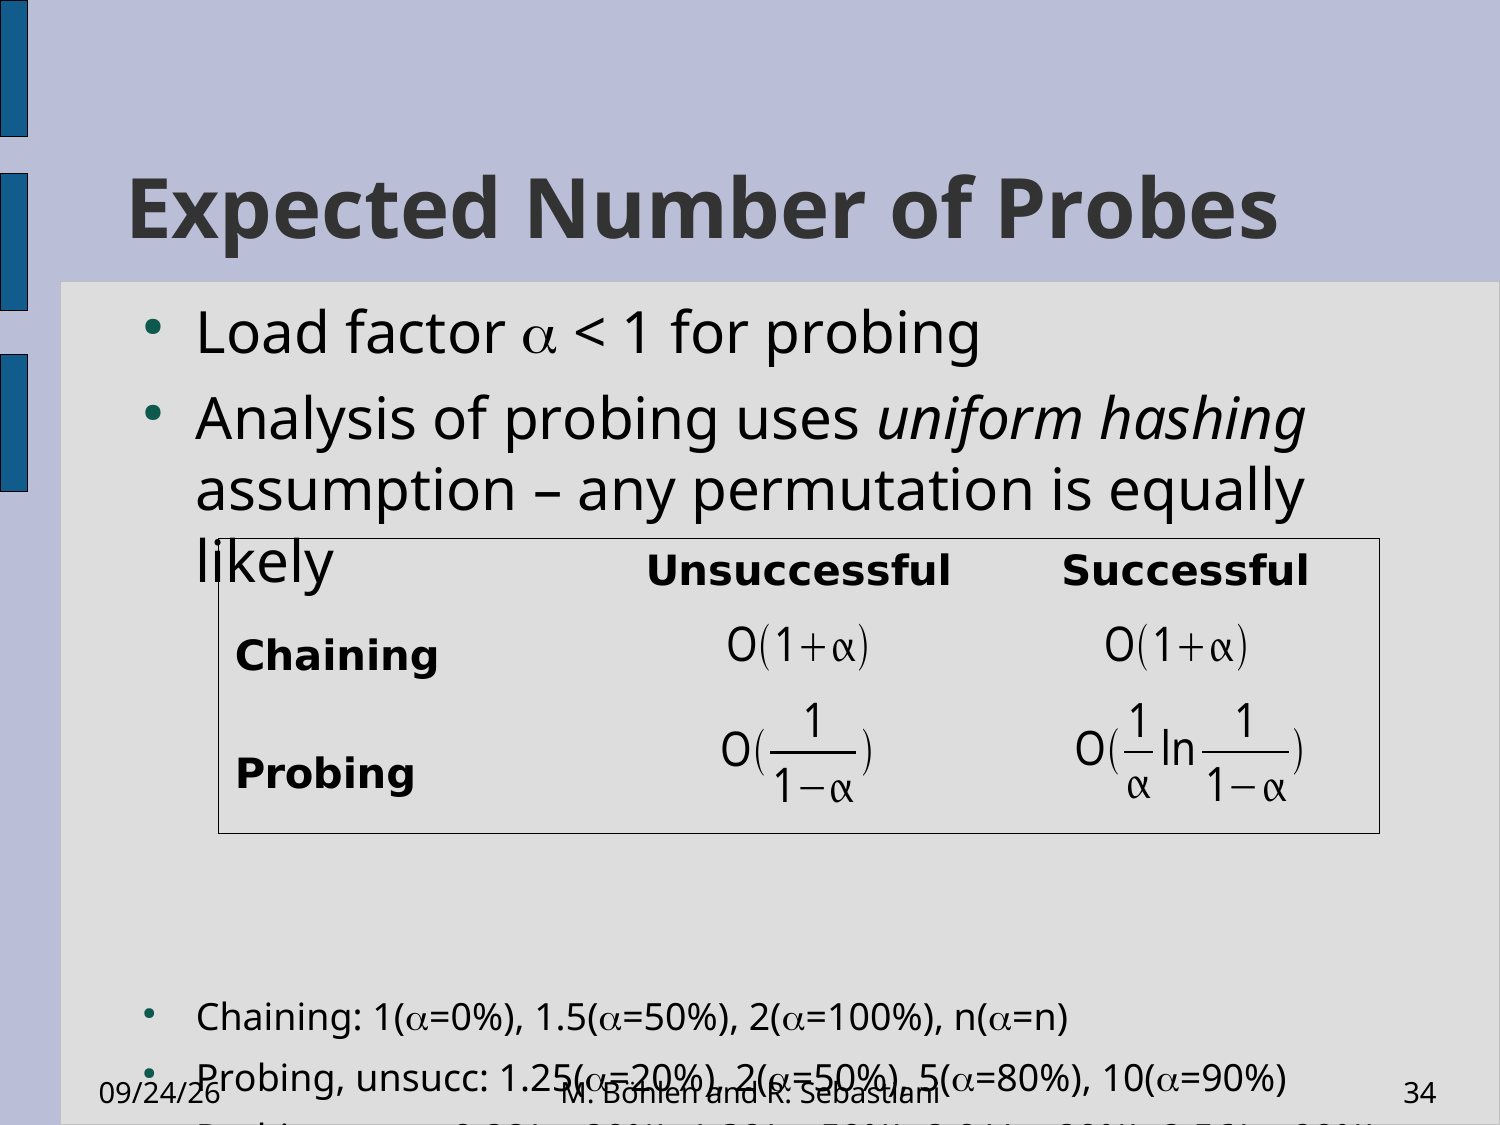

# Expected Number of Probes
Load factor  < 1 for probing
Analysis of probing uses uniform hashing assumption – any permutation is equally likely
Chaining: 1(a=0%), 1.5(a=50%), 2(a=100%), n(a=n)
Probing, unsucc: 1.25(a=20%), 2(a=50%), 5(a=80%), 10(a=90%)
Probing, succ: 0.28(a=20%), 1.39(a=50%), 2.01(a=80%), 2.56(a=90%)
M. Böhlen and R. Sebastiani
34